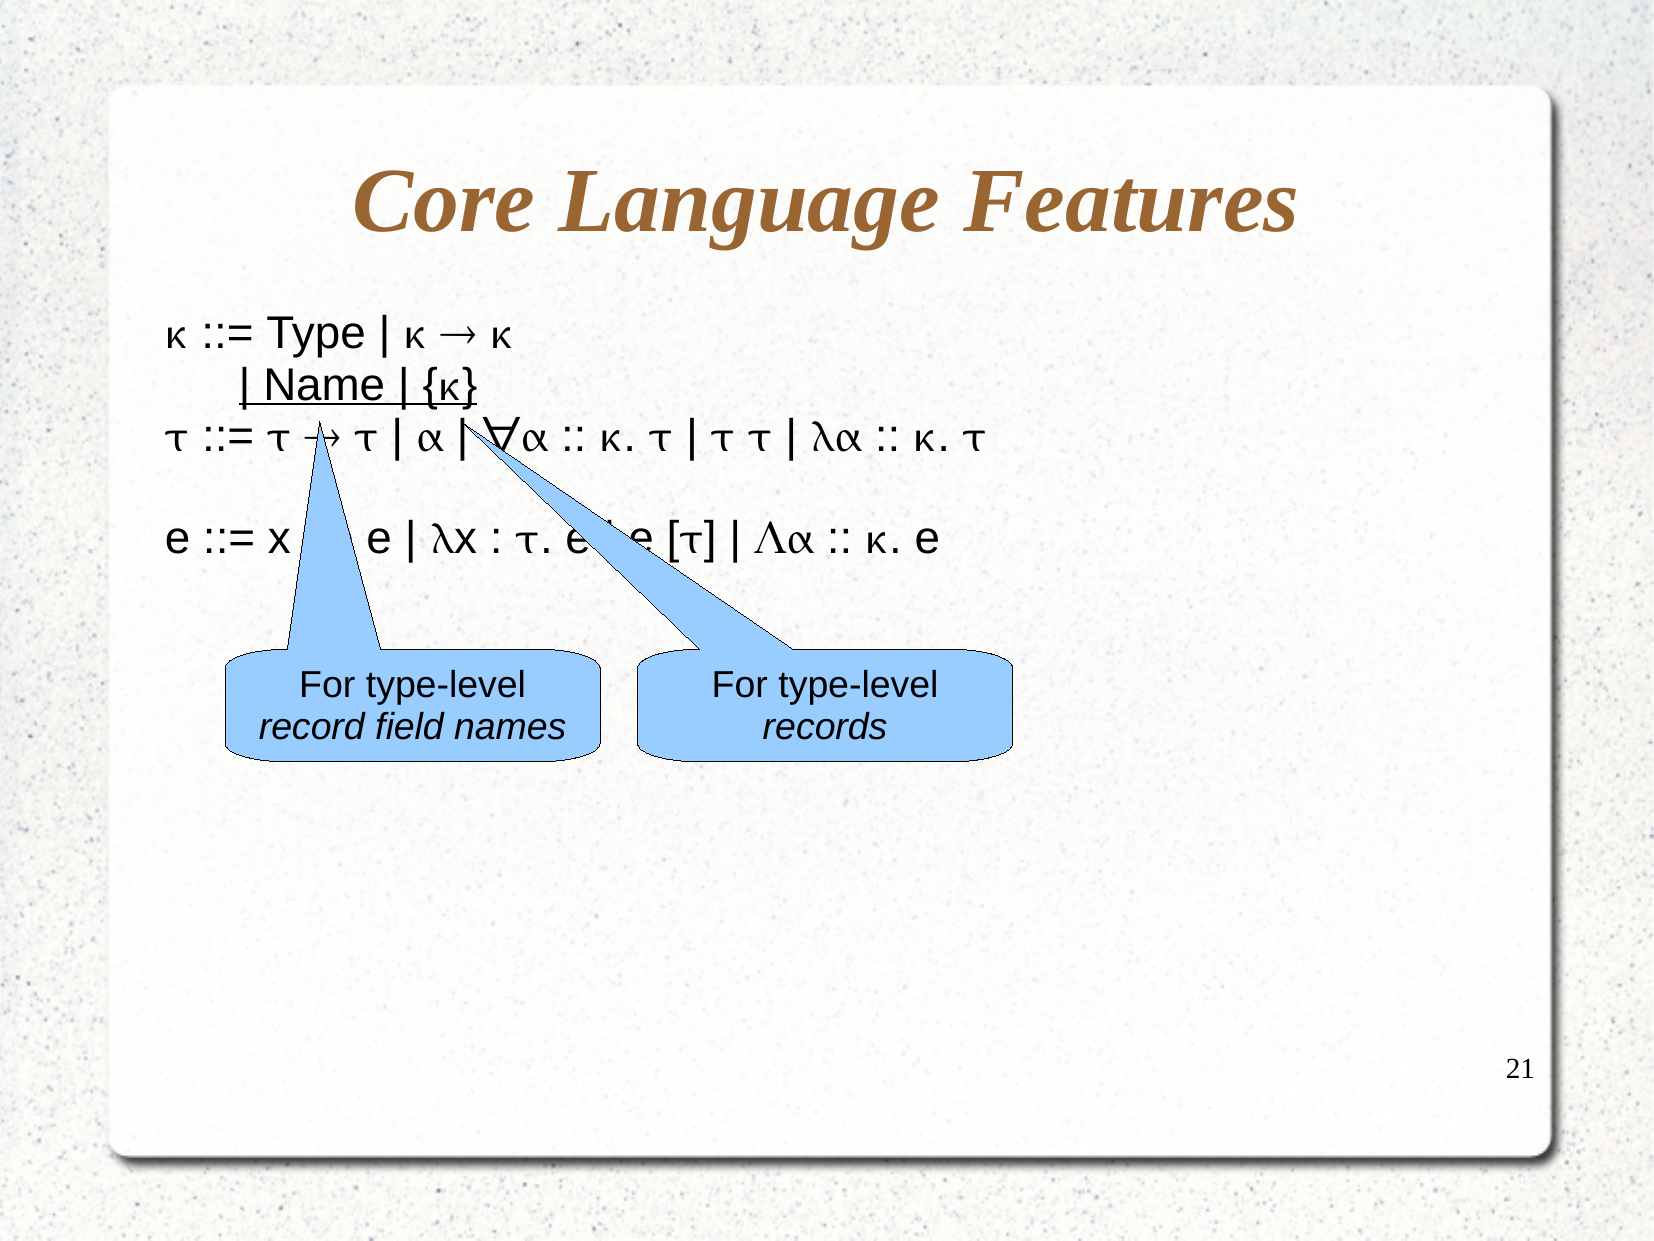

# Core Language Features
 ::= Type |   
	| Name | {}
 ::=    |  | ∀ :: .  |   |  :: . 
e ::= x | e e | x : . e | e [] |  :: . e
For type-level record field names
For type-level records
21